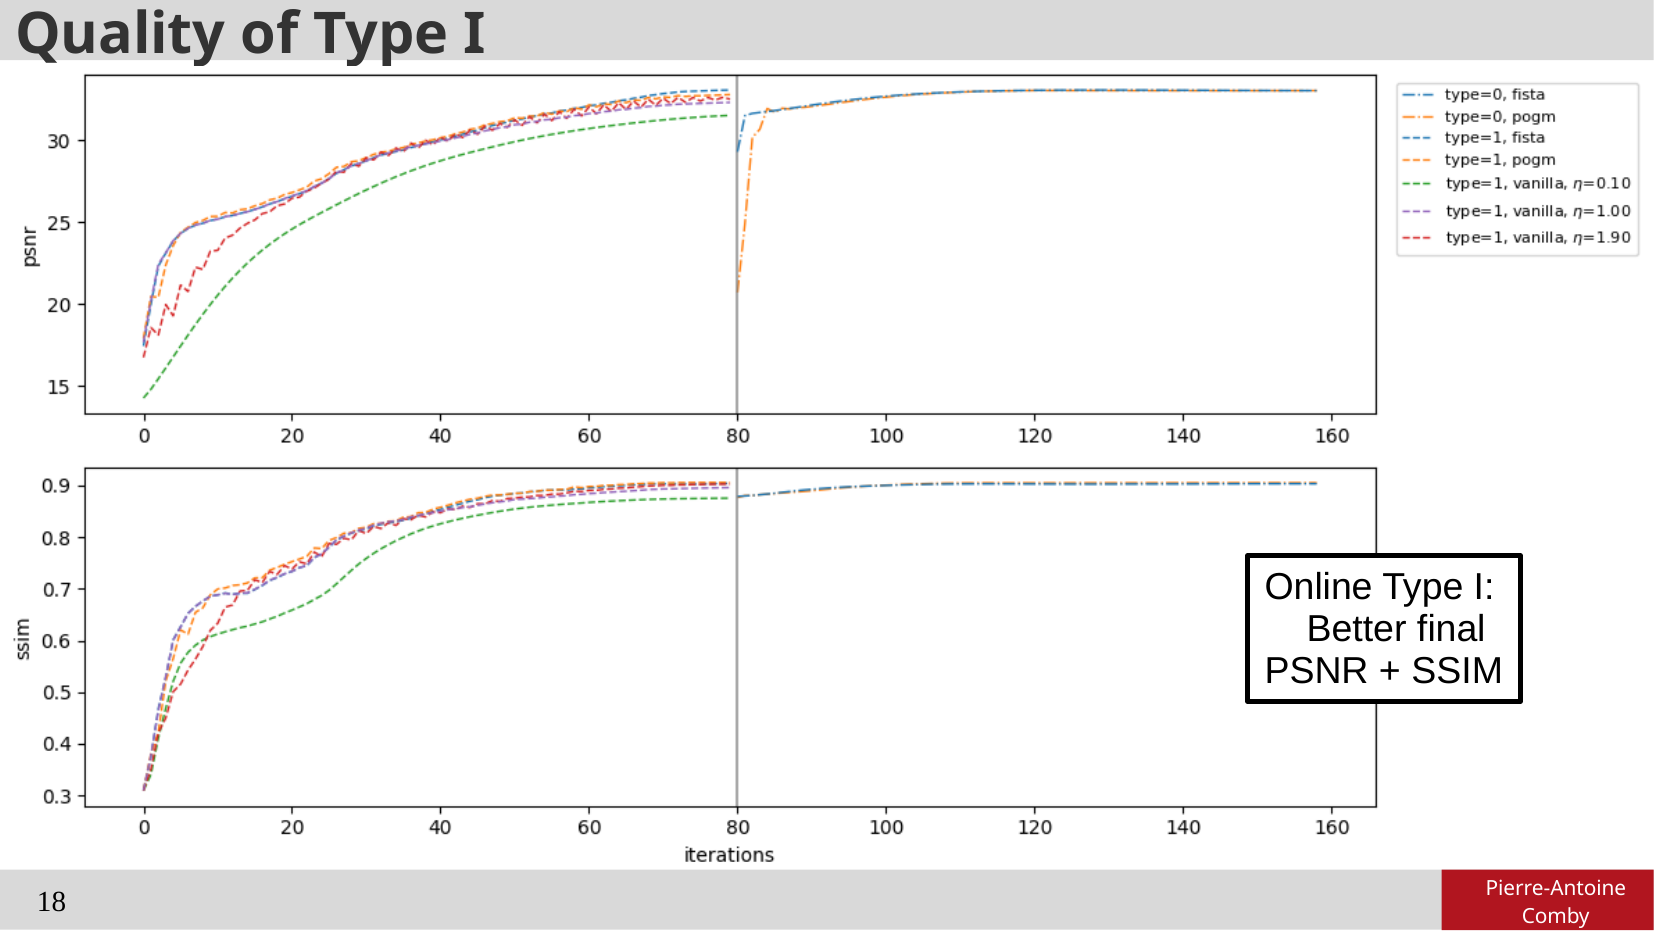

# Quality of Type I
Online Type I:
 Better final PSNR + SSIM
18